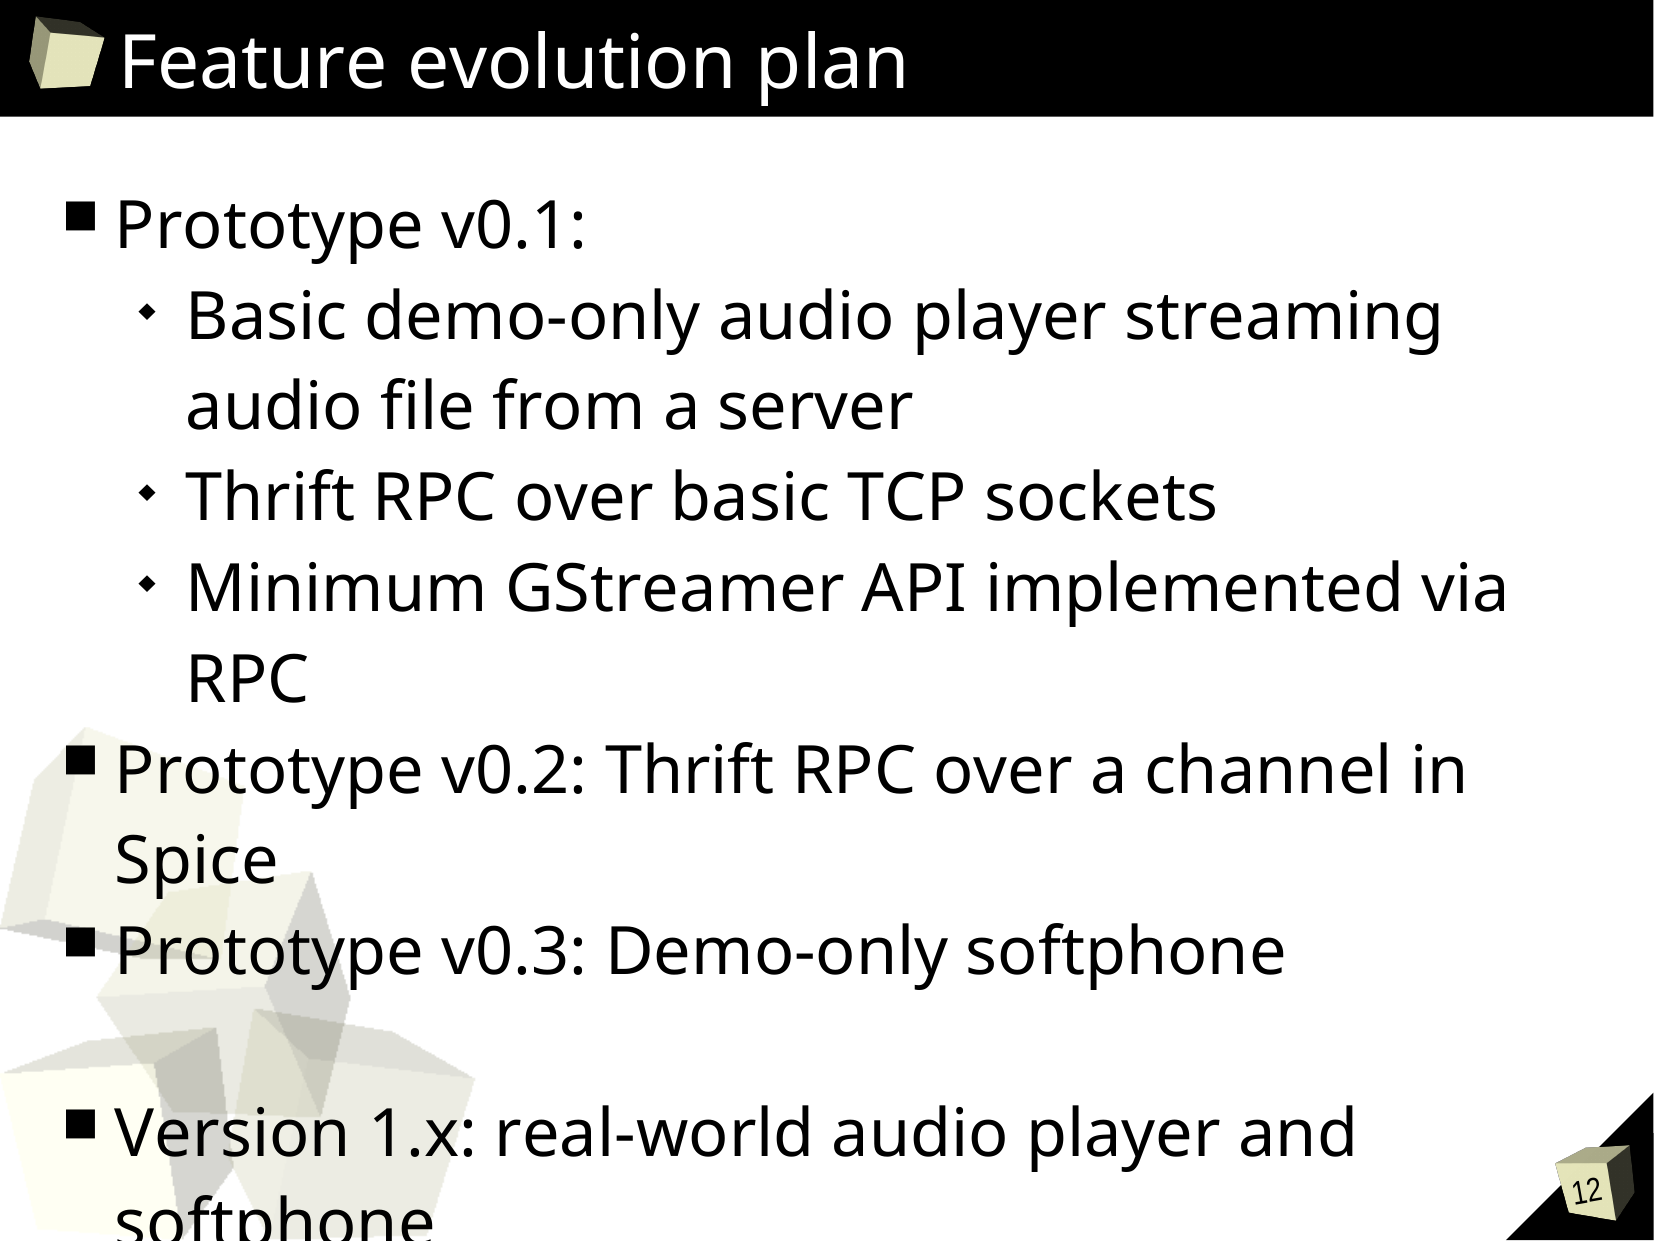

# Feature evolution plan
Prototype v0.1:
Basic demo-only audio player streaming audio file from a server
Thrift RPC over basic TCP sockets
Minimum GStreamer API implemented via RPC
Prototype v0.2: Thrift RPC over a channel in Spice
Prototype v0.3: Demo-only softphone
Version 1.x: real-world audio player and softphone
Version 2.x: overlay renderer for Spice, video